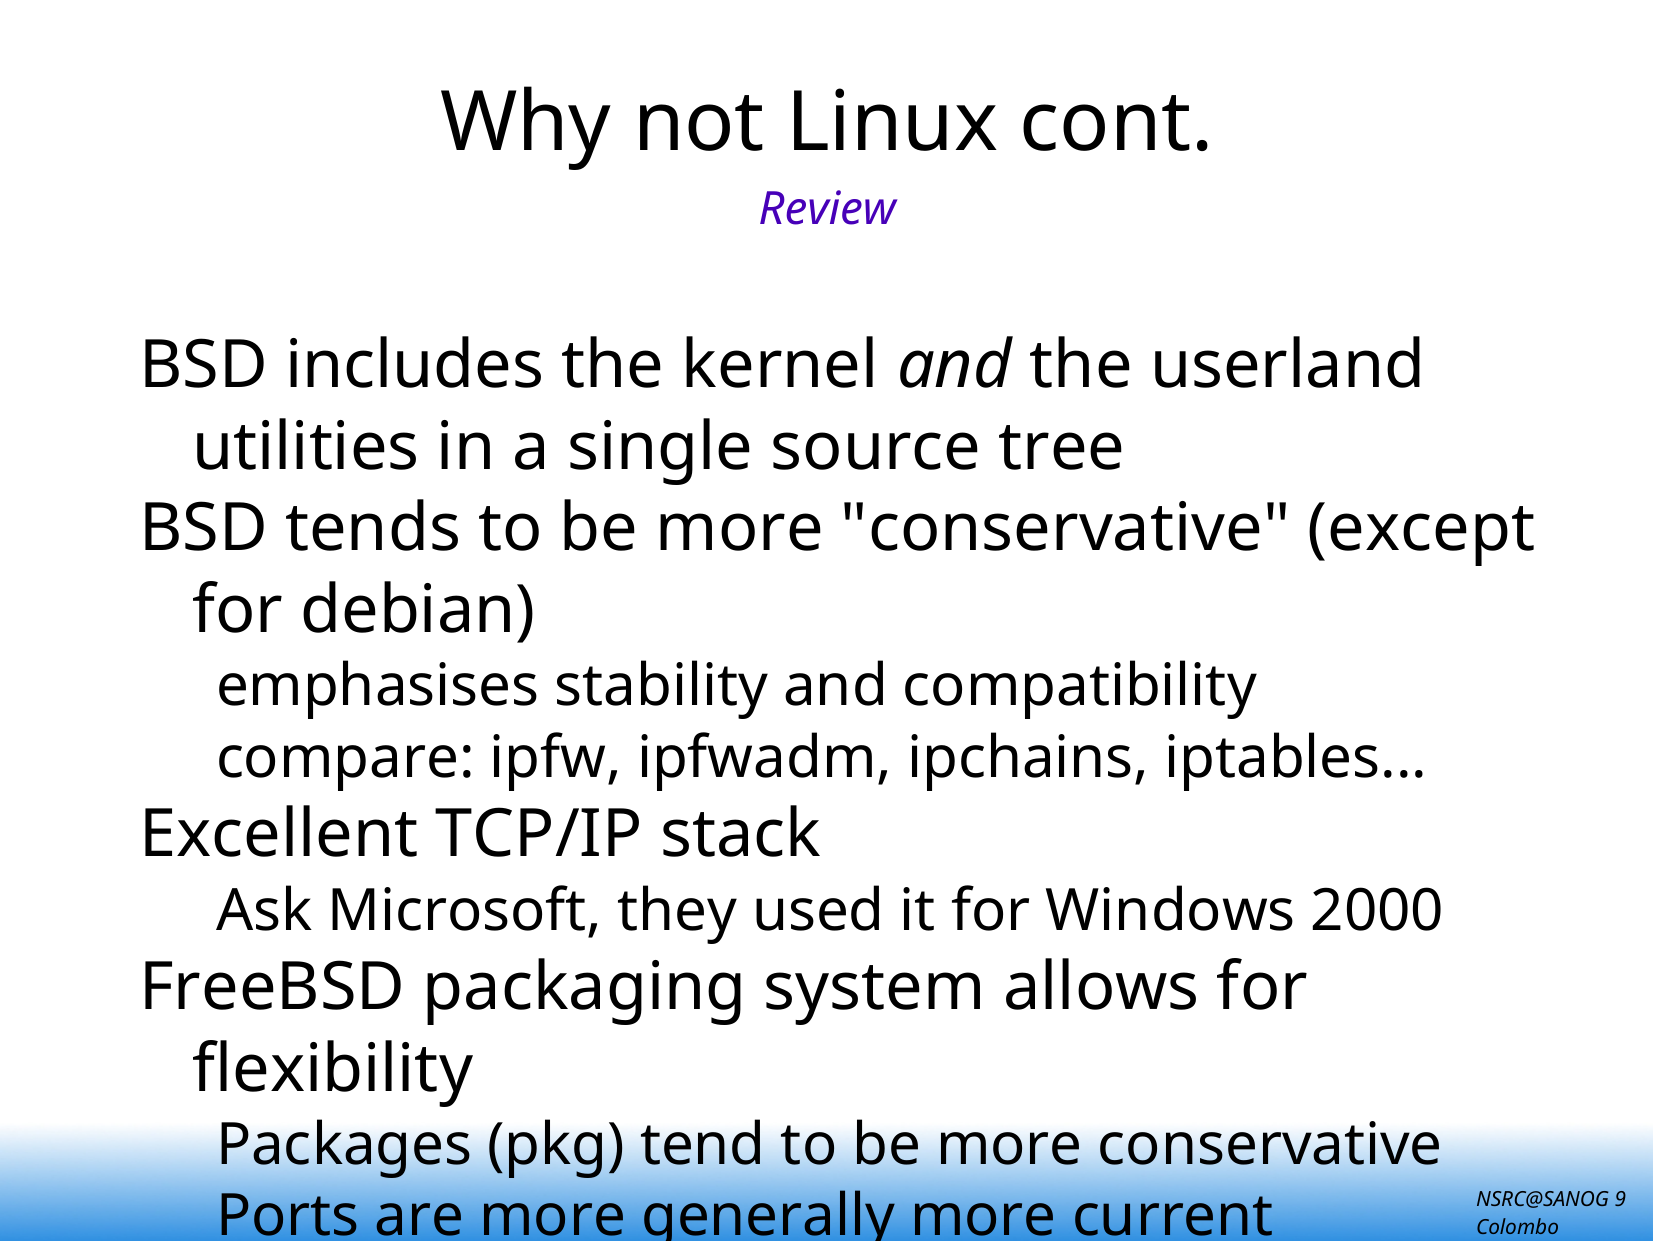

# Why not Linux cont. Review
BSD includes the kernel and the userland utilities in a single source tree
BSD tends to be more "conservative" (except for debian)
emphasises stability and compatibility
compare: ipfw, ipfwadm, ipchains, iptables...
Excellent TCP/IP stack
Ask Microsoft, they used it for Windows 2000
FreeBSD packaging system allows for flexibility
Packages (pkg) tend to be more conservative
Ports are more generally more current